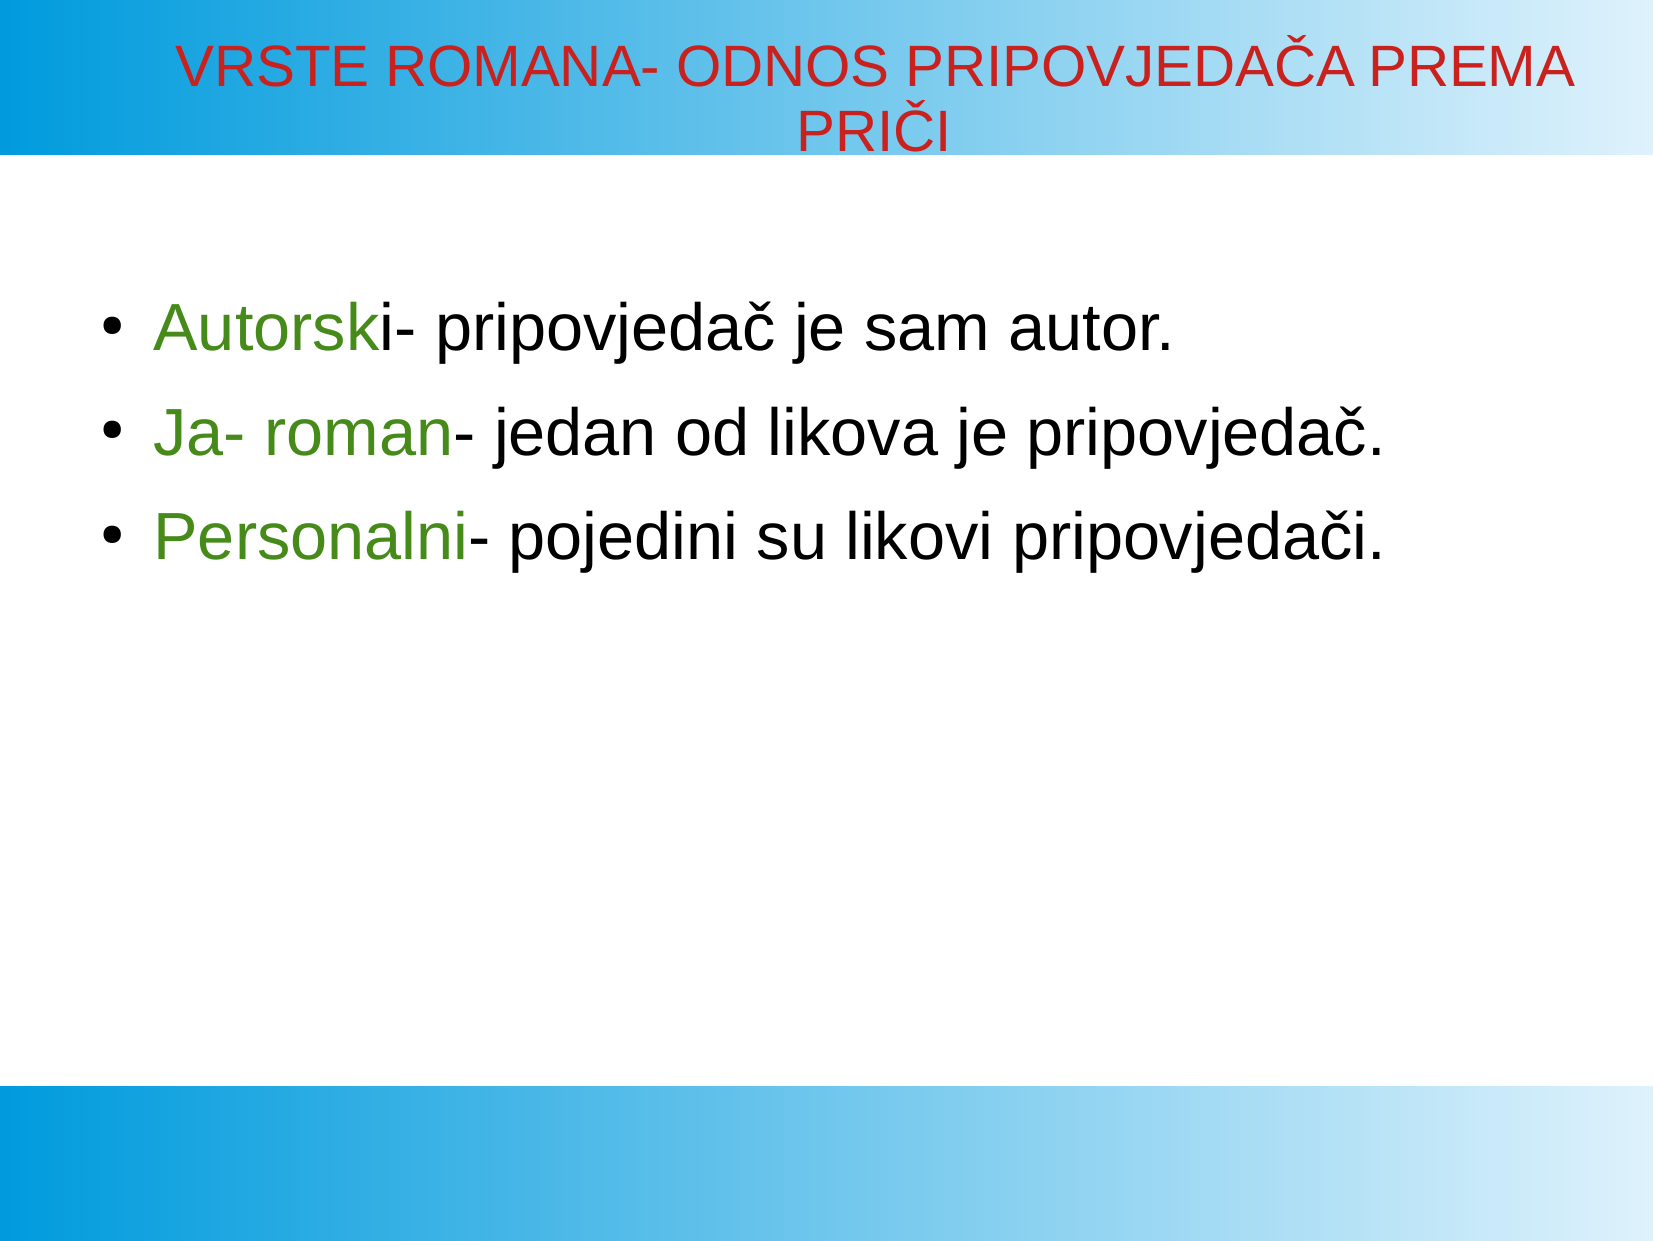

# VRSTE ROMANA- ODNOS PRIPOVJEDAČA PREMA PRIČI
Autorski- pripovjedač je sam autor.
Ja- roman- jedan od likova je pripovjedač.
Personalni- pojedini su likovi pripovjedači.